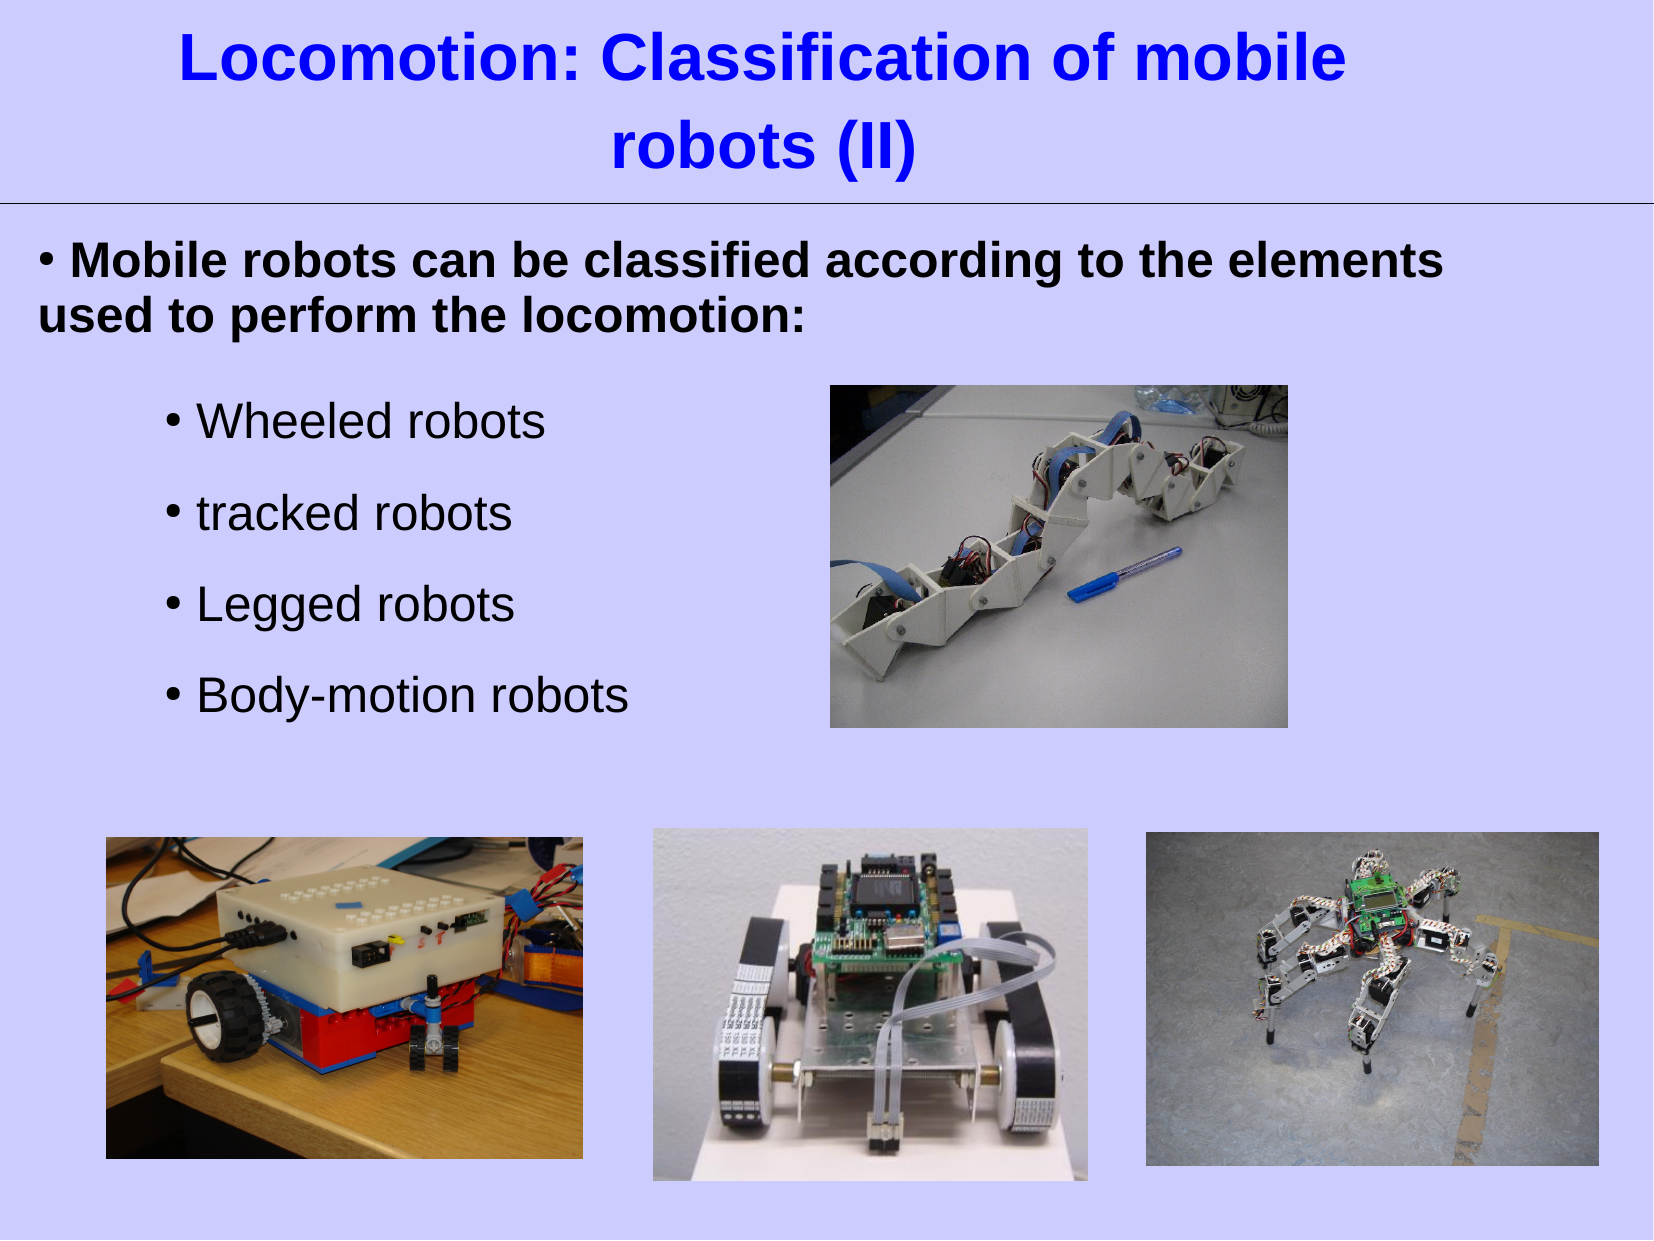

# Locomotion: Classification of mobile robots (II)
 Mobile robots can be classified according to the elements used to perform the locomotion:
 Wheeled robots
 tracked robots
 Legged robots
 Body-motion robots